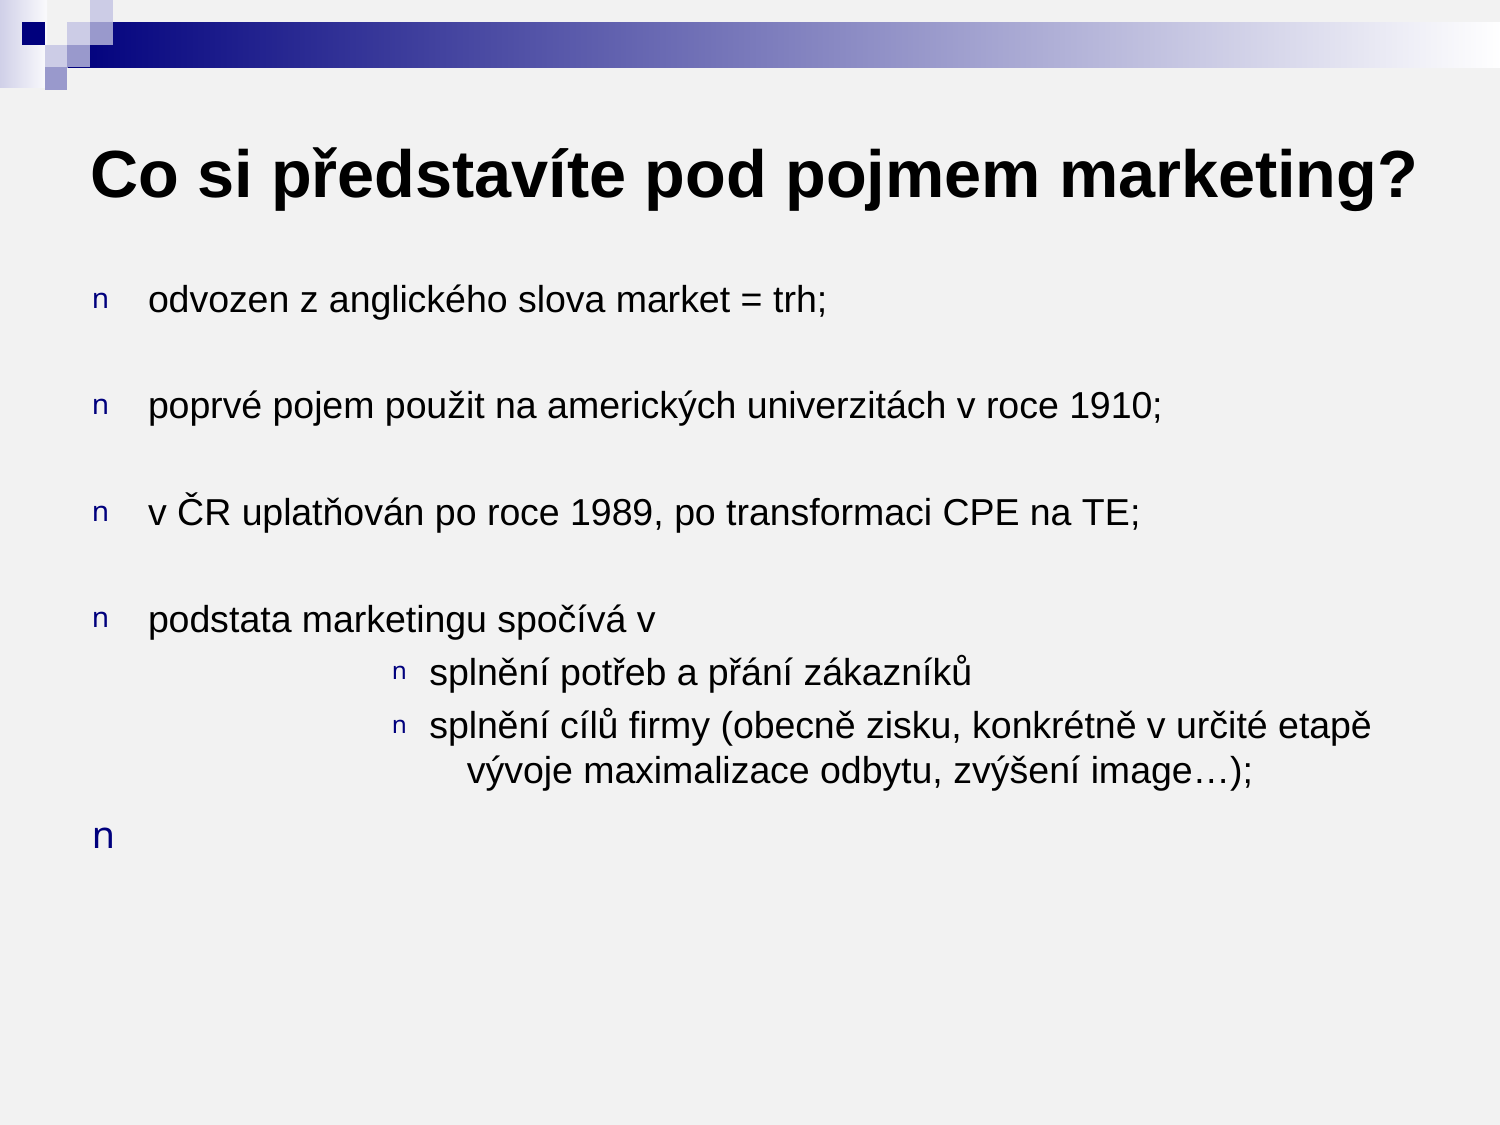

# Co si představíte pod pojmem marketing?
odvozen z anglického slova market = trh;
poprvé pojem použit na amerických univerzitách v roce 1910;
v ČR uplatňován po roce 1989, po transformaci CPE na TE;
podstata marketingu spočívá v
splnění potřeb a přání zákazníků
splnění cílů firmy (obecně zisku, konkrétně v určité etapě vývoje maximalizace odbytu, zvýšení image…);